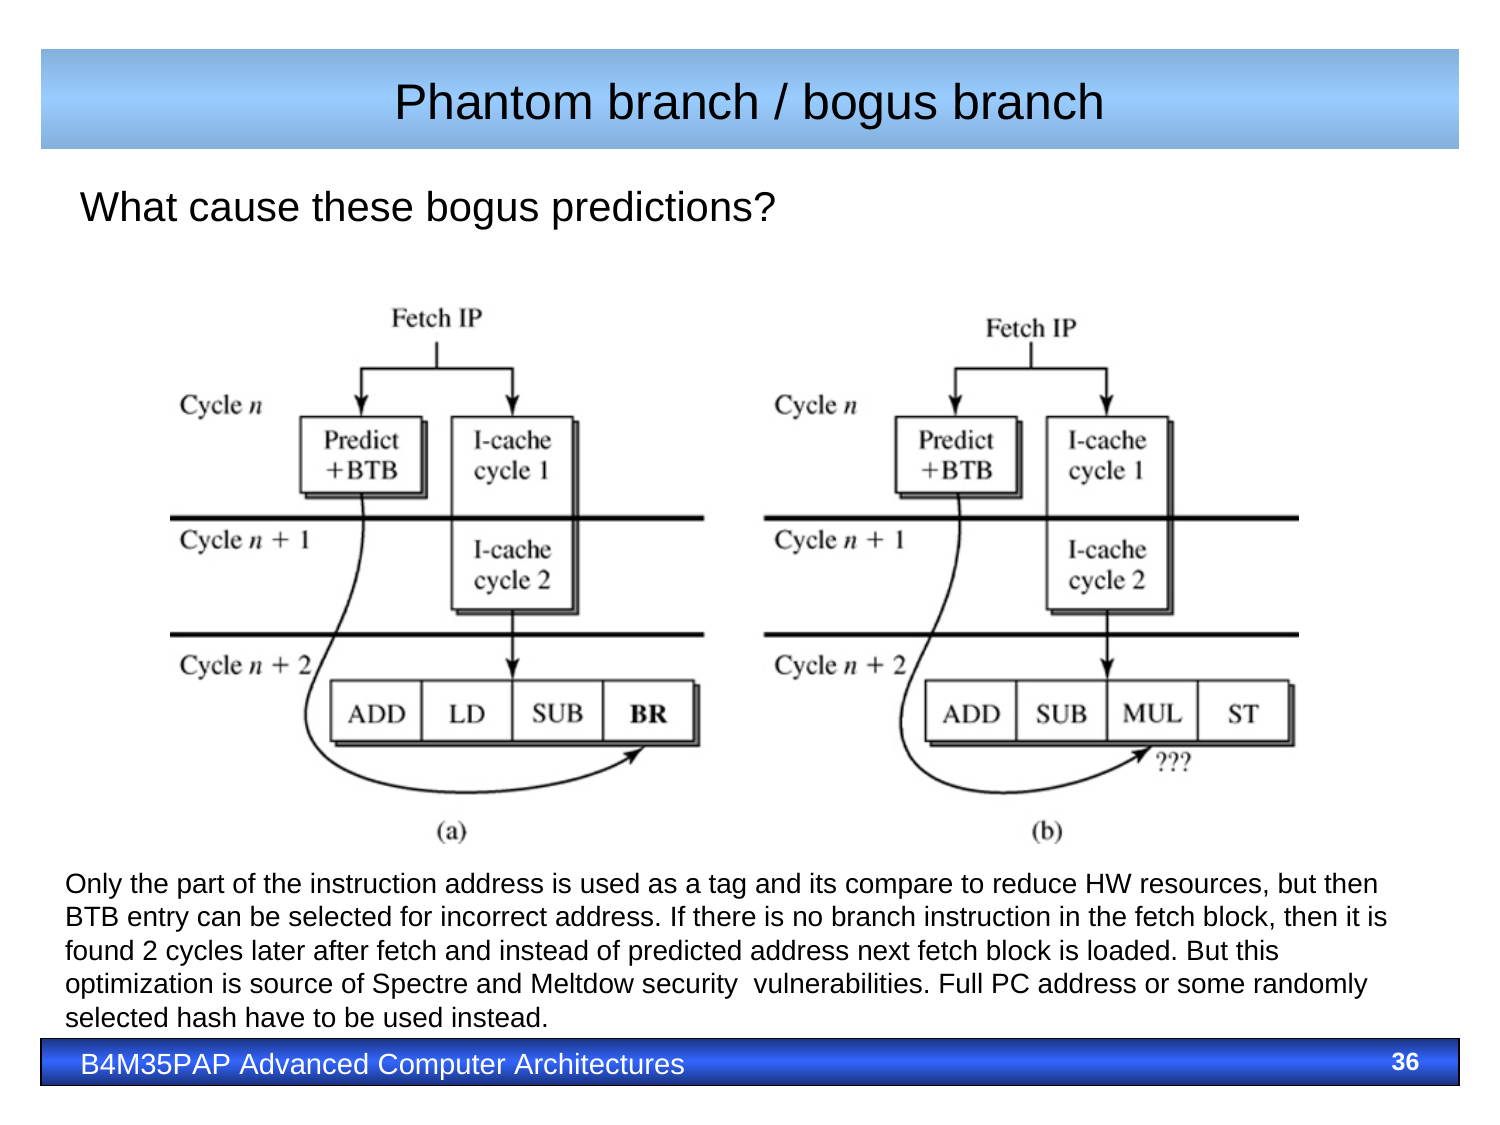

# Phantom branch / bogus branch
What cause these bogus predictions?
Only the part of the instruction address is used as a tag and its compare to reduce HW resources, but then BTB entry can be selected for incorrect address. If there is no branch instruction in the fetch block, then it is found 2 cycles later after fetch and instead of predicted address next fetch block is loaded. But this optimization is source of Spectre and Meltdow security vulnerabilities. Full PC address or some randomly selected hash have to be used instead.